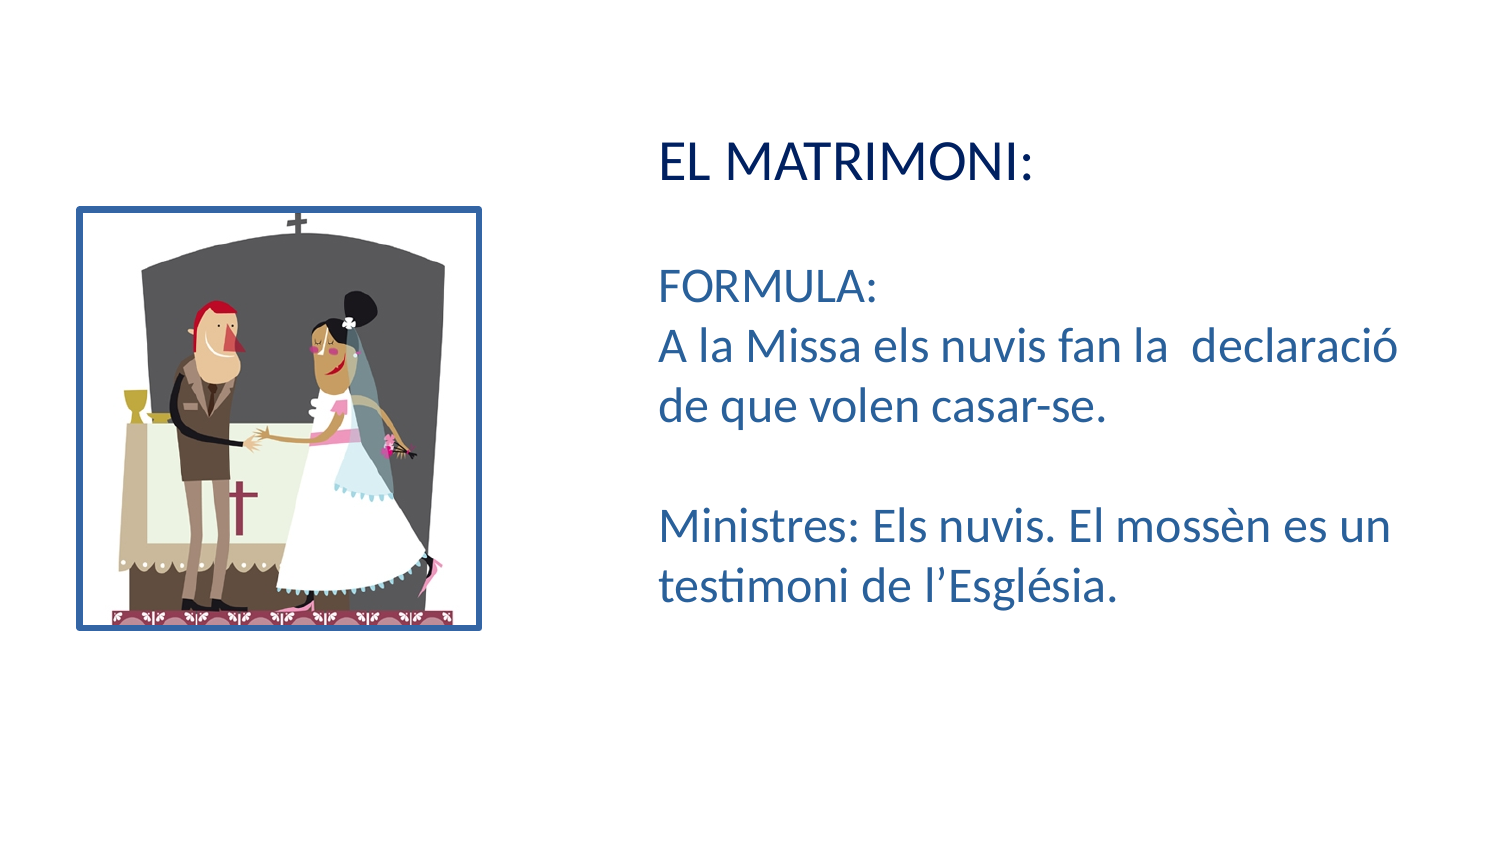

EL MATRIMONI:
FORMULA:
A la Missa els nuvis fan la declaració de que volen casar-se.
Ministres: Els nuvis. El mossèn es un testimoni de l’Església.